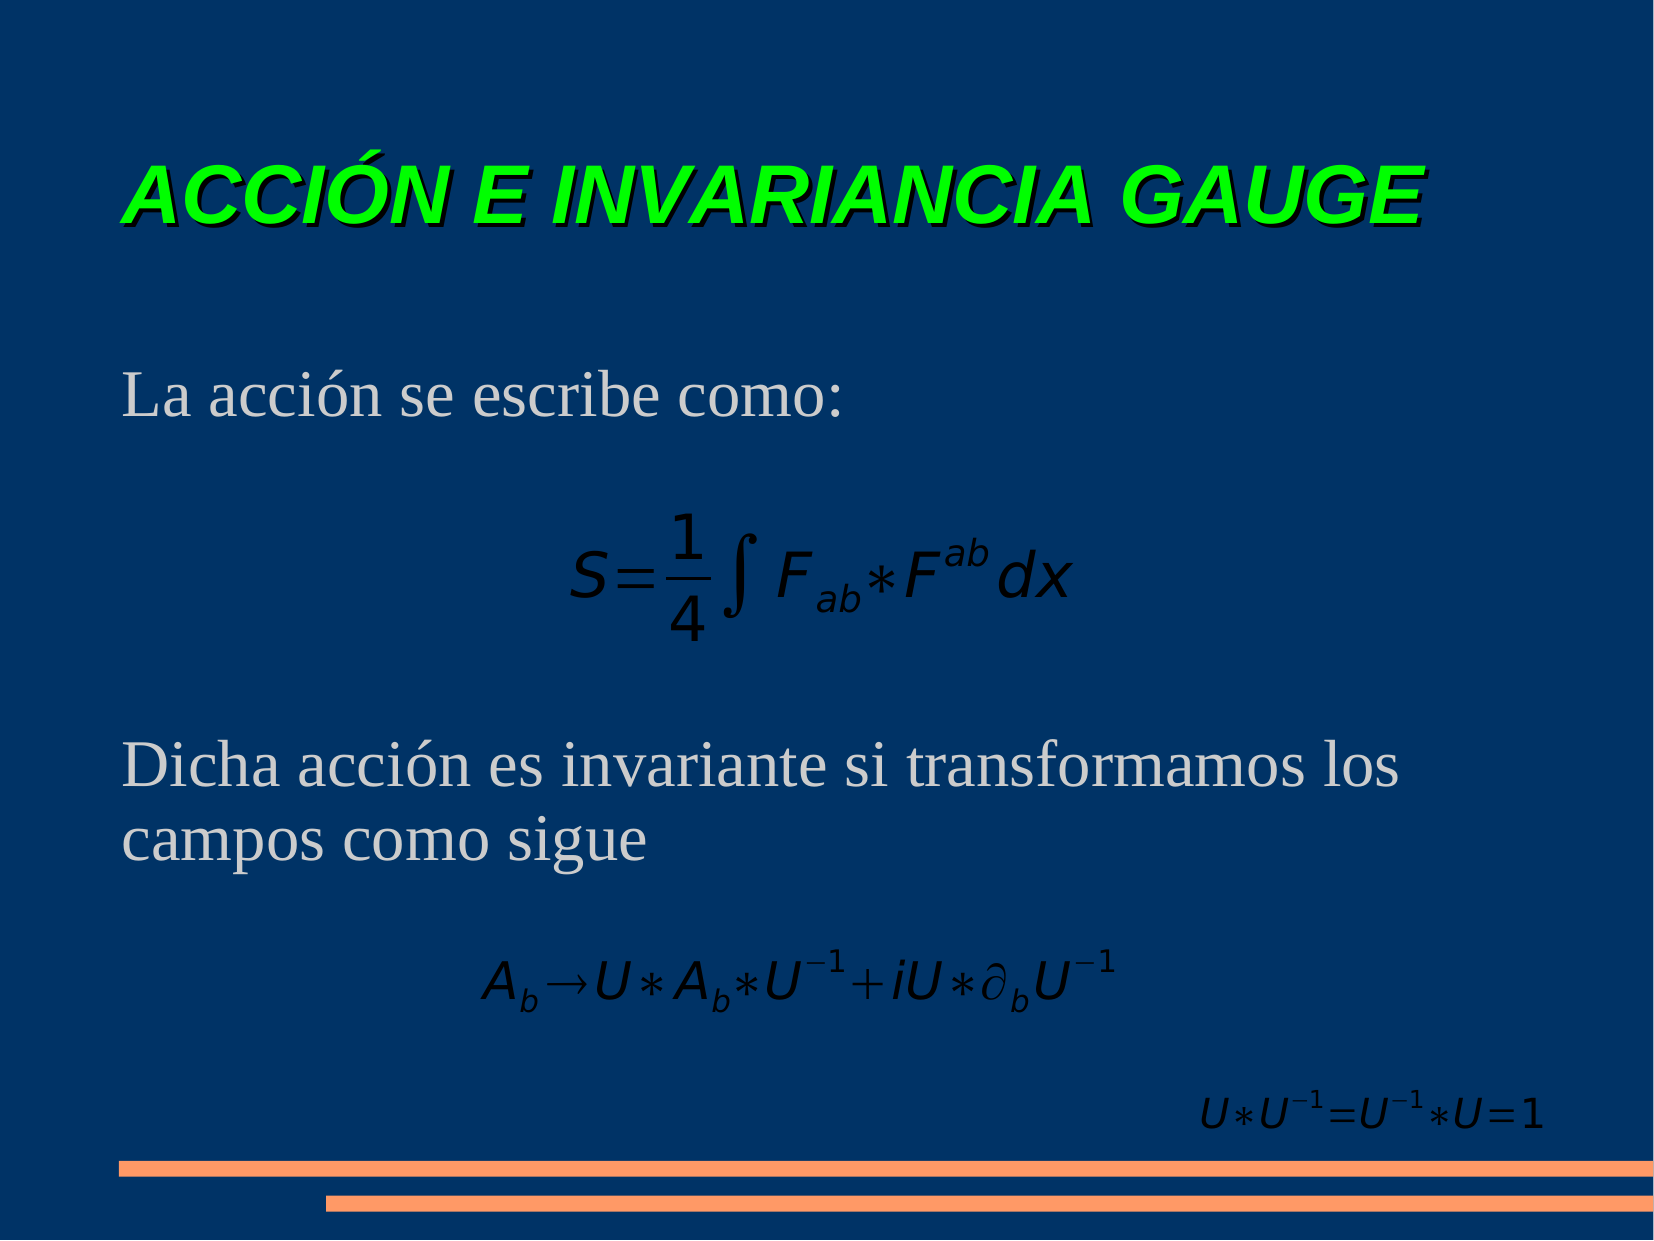

# ACCIÓN E INVARIANCIA GAUGE
La acción se escribe como:
Dicha acción es invariante si transformamos los campos como sigue